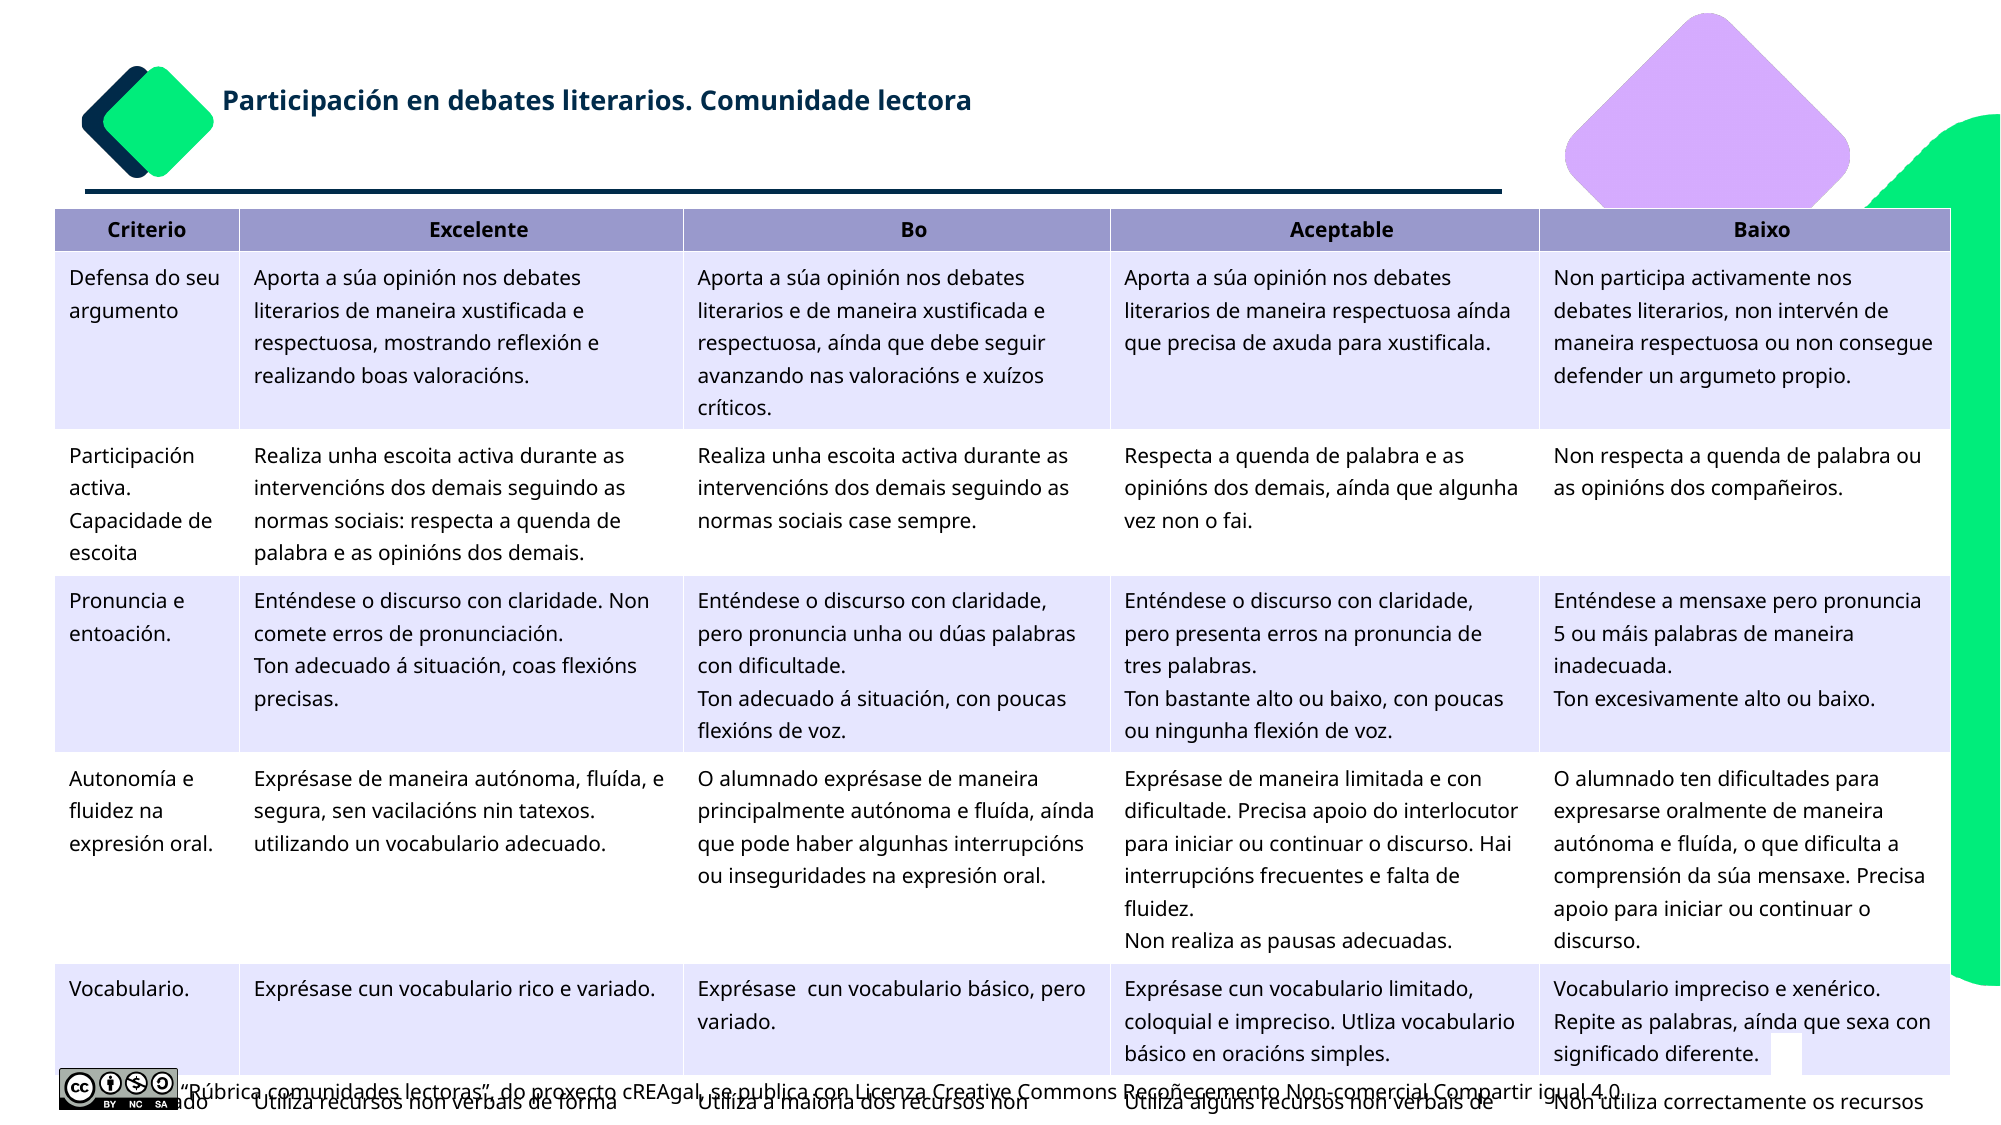

# Participación en debates literarios. Comunidade lectora
| Criterio | Excelente | Bo | Aceptable | Baixo |
| --- | --- | --- | --- | --- |
| Defensa do seu argumento | Aporta a súa opinión nos debates literarios de maneira xustificada e respectuosa, mostrando reflexión e realizando boas valoracións. | Aporta a súa opinión nos debates literarios e de maneira xustificada e respectuosa, aínda que debe seguir avanzando nas valoracións e xuízos críticos. | Aporta a súa opinión nos debates literarios de maneira respectuosa aínda que precisa de axuda para xustificala. | Non participa activamente nos debates literarios, non intervén de maneira respectuosa ou non consegue defender un argumeto propio. |
| Participación activa. Capacidade de escoita | Realiza unha escoita activa durante as intervencións dos demais seguindo as normas sociais: respecta a quenda de palabra e as opinións dos demais. | Realiza unha escoita activa durante as intervencións dos demais seguindo as normas sociais case sempre. | Respecta a quenda de palabra e as opinións dos demais, aínda que algunha vez non o fai. | Non respecta a quenda de palabra ou as opinións dos compañeiros. |
| Pronuncia e entoación. | Enténdese o discurso con claridade. Non comete erros de pronunciación. Ton adecuado á situación, coas flexións precisas. | Enténdese o discurso con claridade, pero pronuncia unha ou dúas palabras con dificultade. Ton adecuado á situación, con poucas flexións de voz. | Enténdese o discurso con claridade, pero presenta erros na pronuncia de tres palabras. Ton bastante alto ou baixo, con poucas ou ningunha flexión de voz. | Enténdese a mensaxe pero pronuncia 5 ou máis palabras de maneira inadecuada. Ton excesivamente alto ou baixo. |
| Autonomía e fluidez na expresión oral. | Exprésase de maneira autónoma, fluída, e segura, sen vacilacións nin tatexos. utilizando un vocabulario adecuado. | O alumnado exprésase de maneira principalmente autónoma e fluída, aínda que pode haber algunhas interrupcións ou inseguridades na expresión oral. | Exprésase de maneira limitada e con dificultade. Precisa apoio do interlocutor para iniciar ou continuar o discurso. Hai interrupcións frecuentes e falta de fluidez. Non realiza as pausas adecuadas. | O alumnado ten dificultades para expresarse oralmente de maneira autónoma e fluída, o que dificulta a comprensión da súa mensaxe. Precisa apoio para iniciar ou continuar o discurso. |
| Vocabulario. | Exprésase cun vocabulario rico e variado. | Exprésase cun vocabulario básico, pero variado. | Exprésase cun vocabulario limitado, coloquial e impreciso. Utliza vocabulario básico en oracións simples. | Vocabulario impreciso e xenérico. Repite as palabras, aínda que sexa con significado diferente. |
| Uso adecuado de recursos non verbais. | Utilíza recursos non verbais de forma efectiva e coherente para complementar o contido da infografía. | Utilíza a maioría dos recursos non verbais de maneira adecuada, pero pode haber algunhas inconsistencias. | Utilíza algúns recursos non verbais de maneira adecuada, pero hai varias inconsistencias e falta de coherencia. | Non utiliza correctamente os recursos non verbais, o que dificulta a comprensión e a comunicación efectiva. |
“Rúbrica comunidades lectoras”, do proxecto cREAgal, se publica con Licenza Creative Commons Recoñecemento Non-comercial Compartir igual 4.0